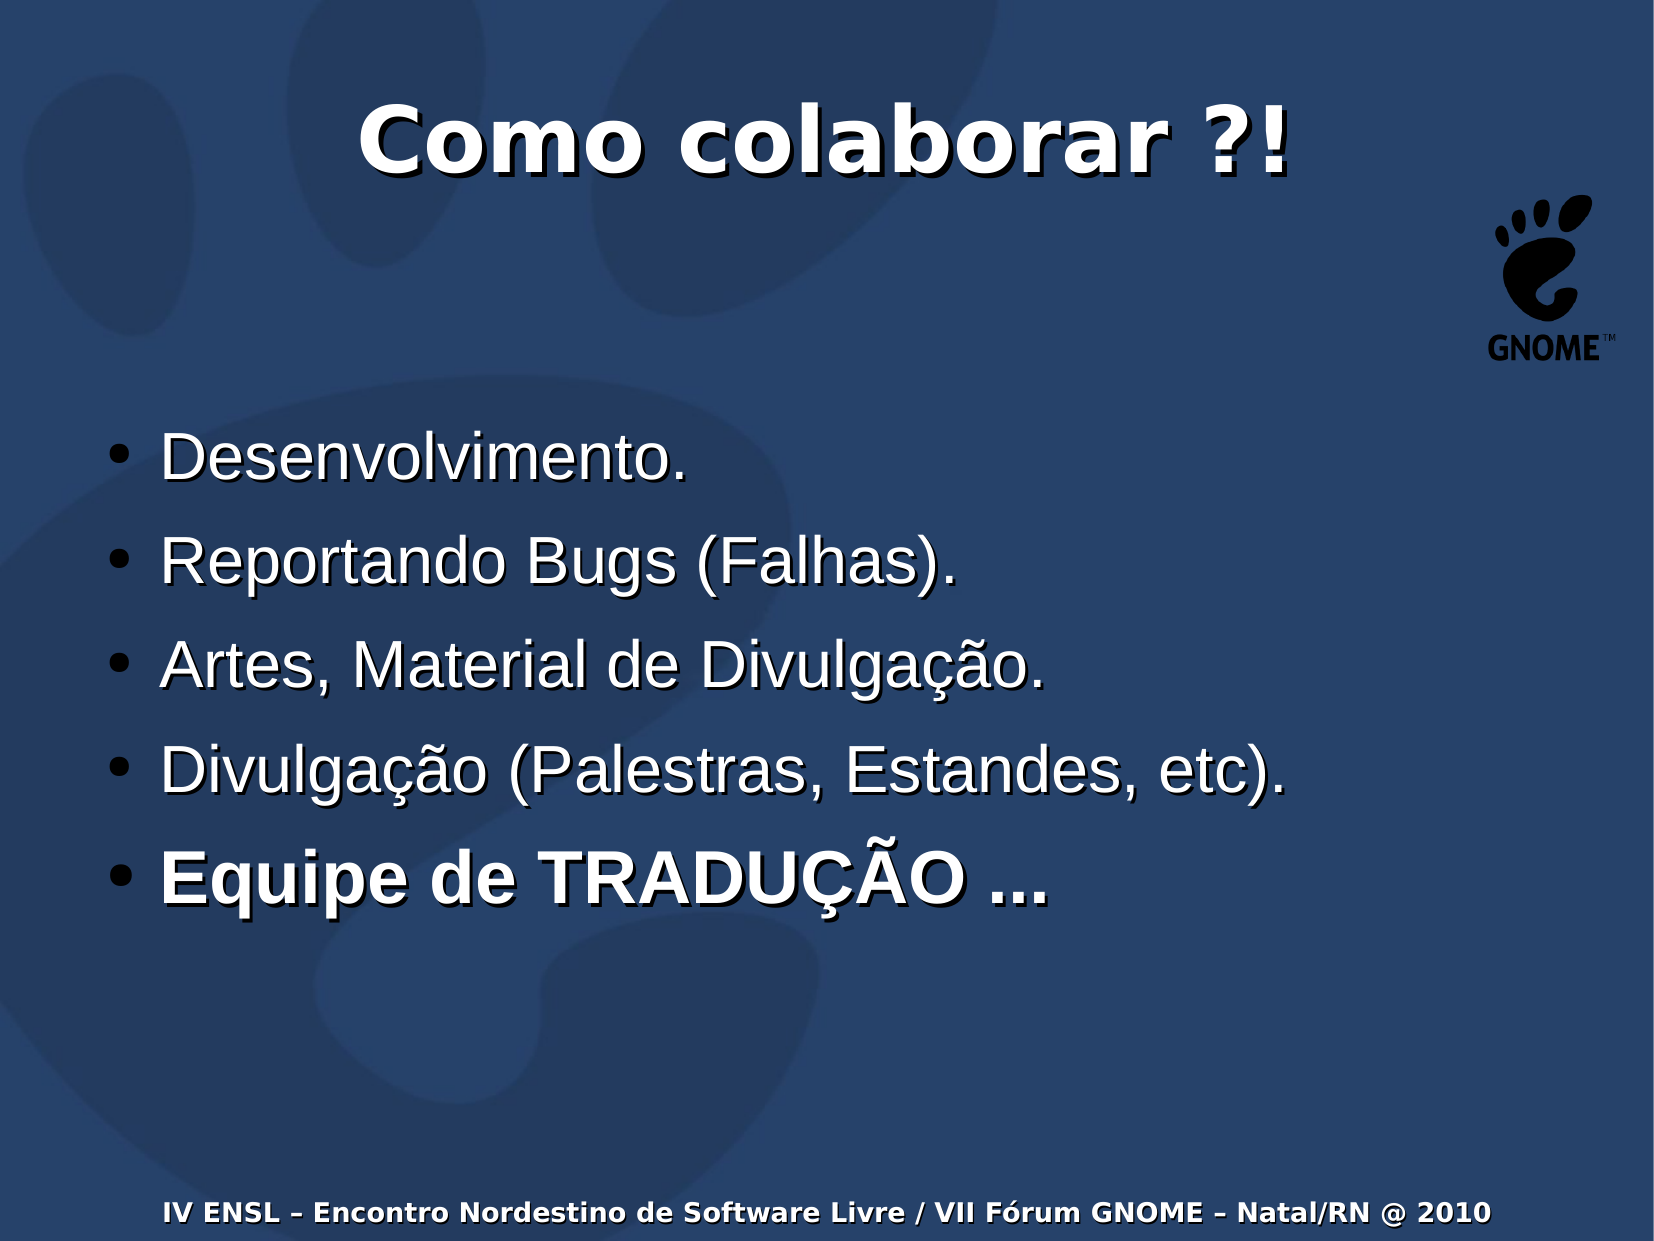

# Como colaborar ?!
Desenvolvimento.
Reportando Bugs (Falhas).
Artes, Material de Divulgação.
Divulgação (Palestras, Estandes, etc).
Equipe de TRADUÇÃO ...
IV ENSL – Encontro Nordestino de Software Livre / VII Fórum GNOME – Natal/RN @ 2010